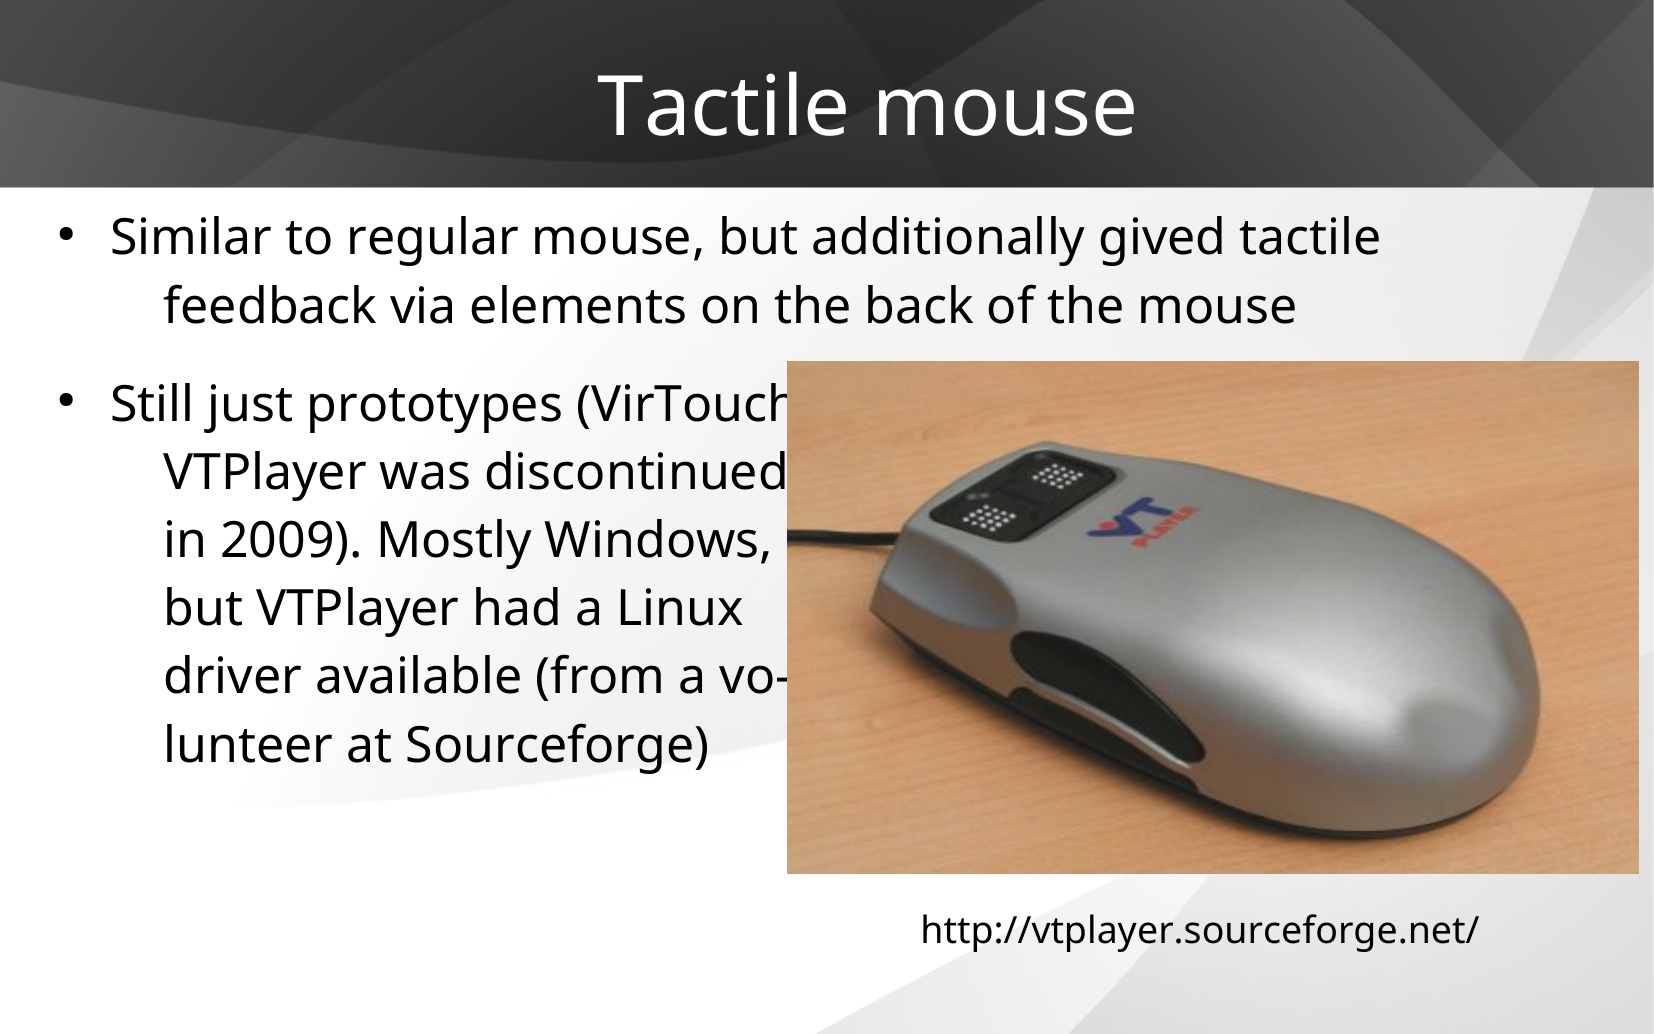

# Tactile mouse
Similar to regular mouse, but additionally gived tactile feedback via elements on the back of the mouse
Still just prototypes (VirTouch
VTPlayer was discontinued
in 2009). Mostly Windows,
but VTPlayer had a Linux
driver available (from a vo-
lunteer at Sourceforge)
http://vtplayer.sourceforge.net/